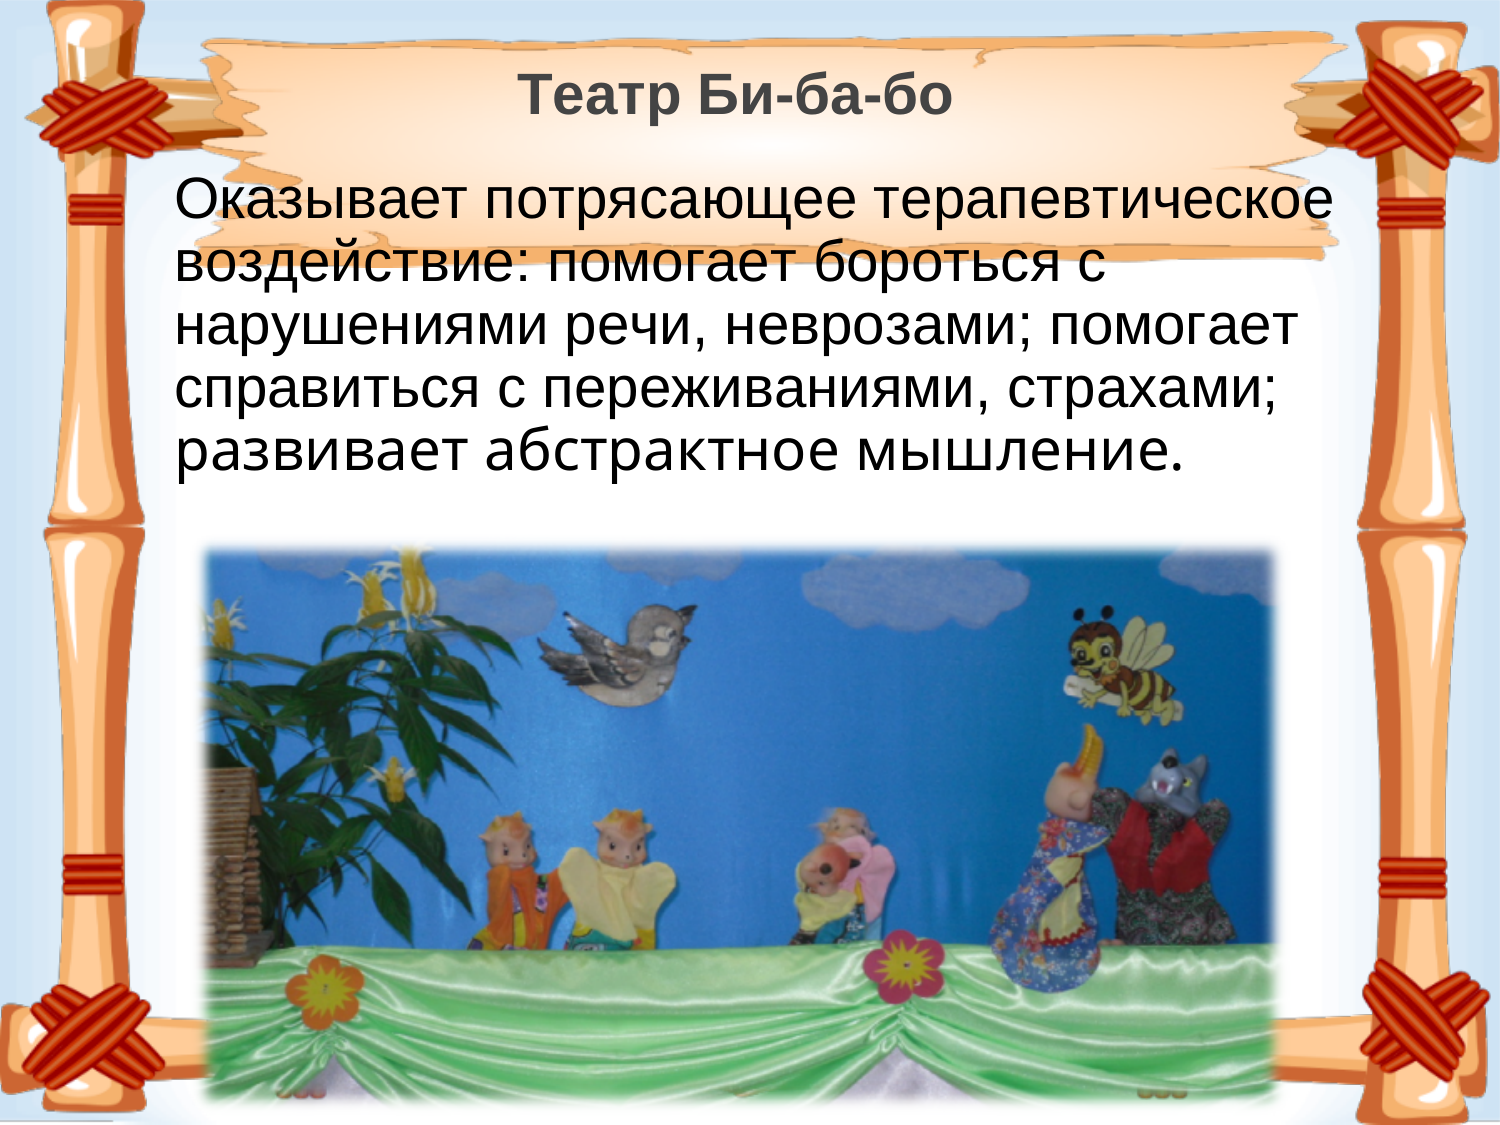

# Театр Би-ба-бо
Оказывает потрясающее терапевтическое воздействие: помогает бороться с нарушениями речи, неврозами; помогает справиться с переживаниями, страхами; развивает абстрактное мышление.